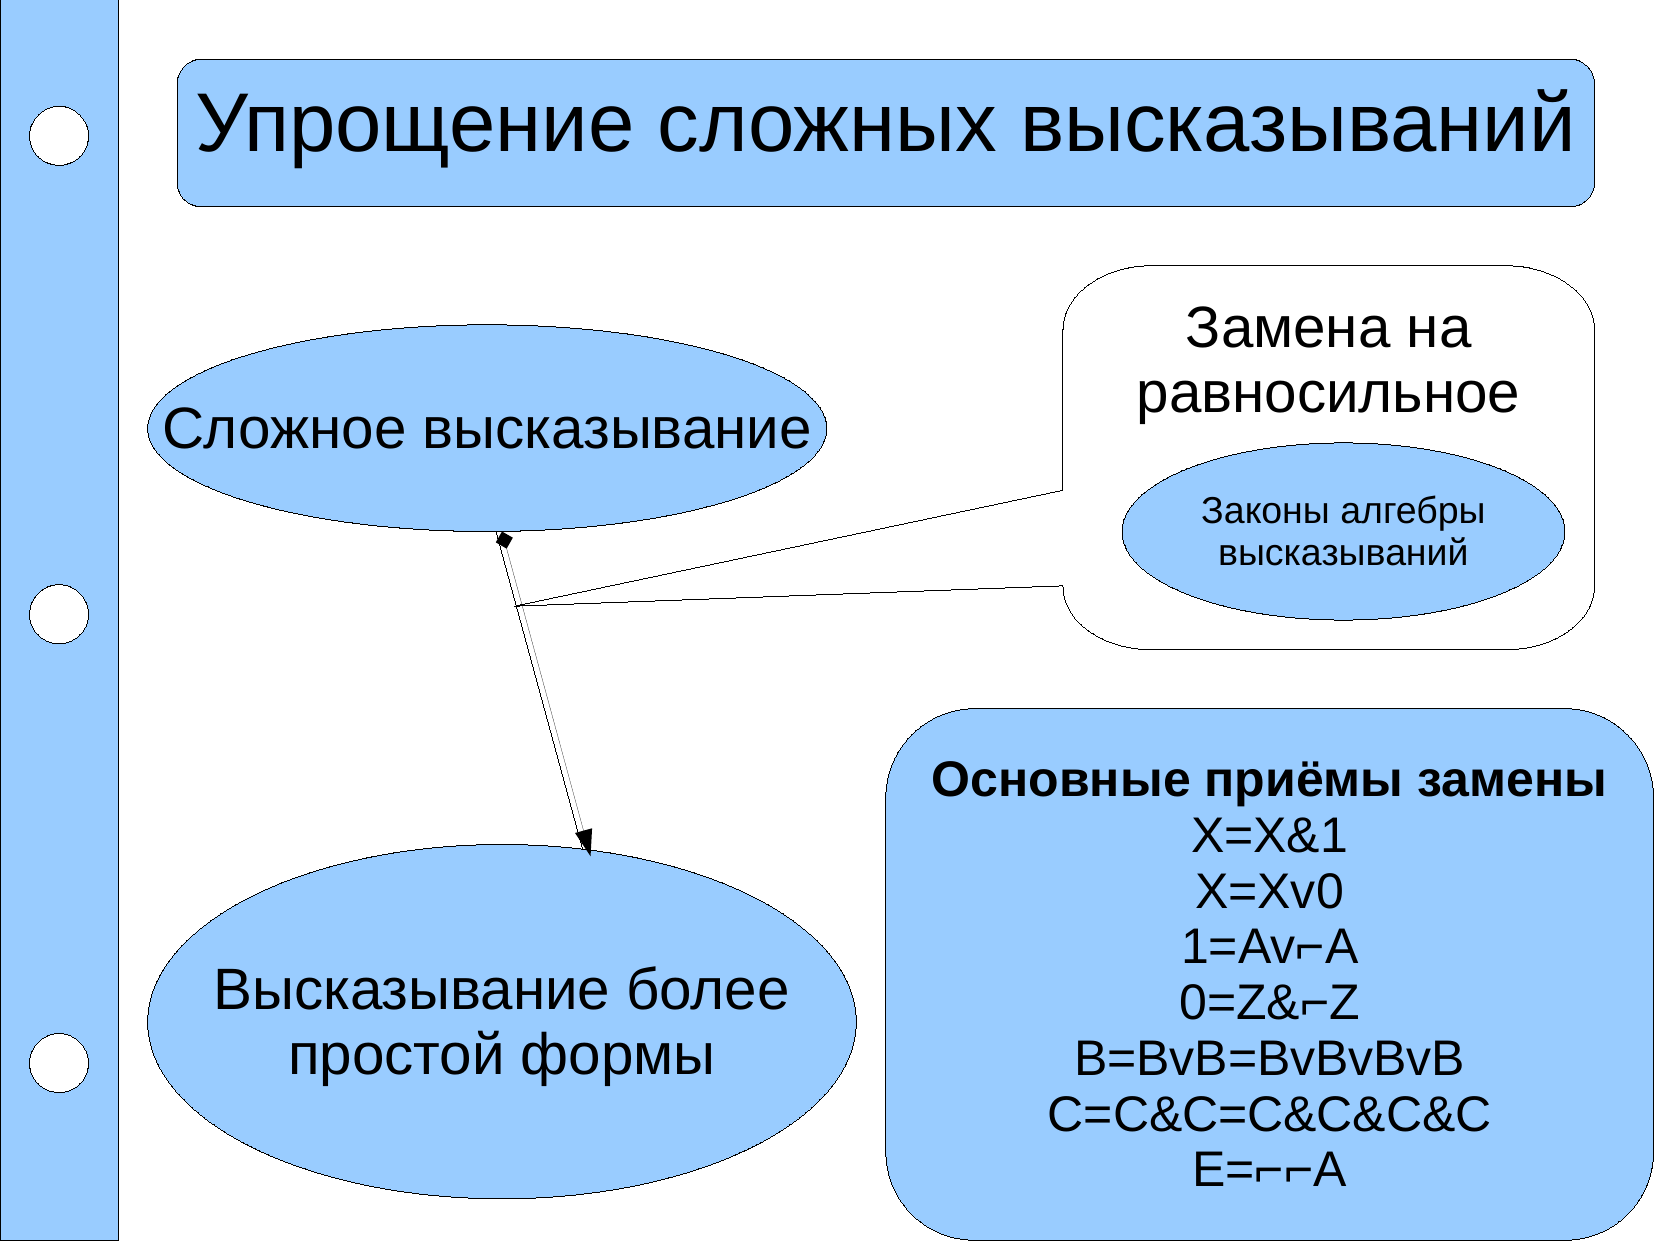

Упрощение сложных высказываний
Замена на равносильное
Сложное высказывание
Законы алгебры
высказываний
Основные приёмы замены
X=X&1
X=Xv0
1=Av⌐A
0=Z&⌐Z
B=BvB=BvBvBvB
C=C&C=C&C&C&C
E=⌐⌐A
Выcказывание более
простой формы